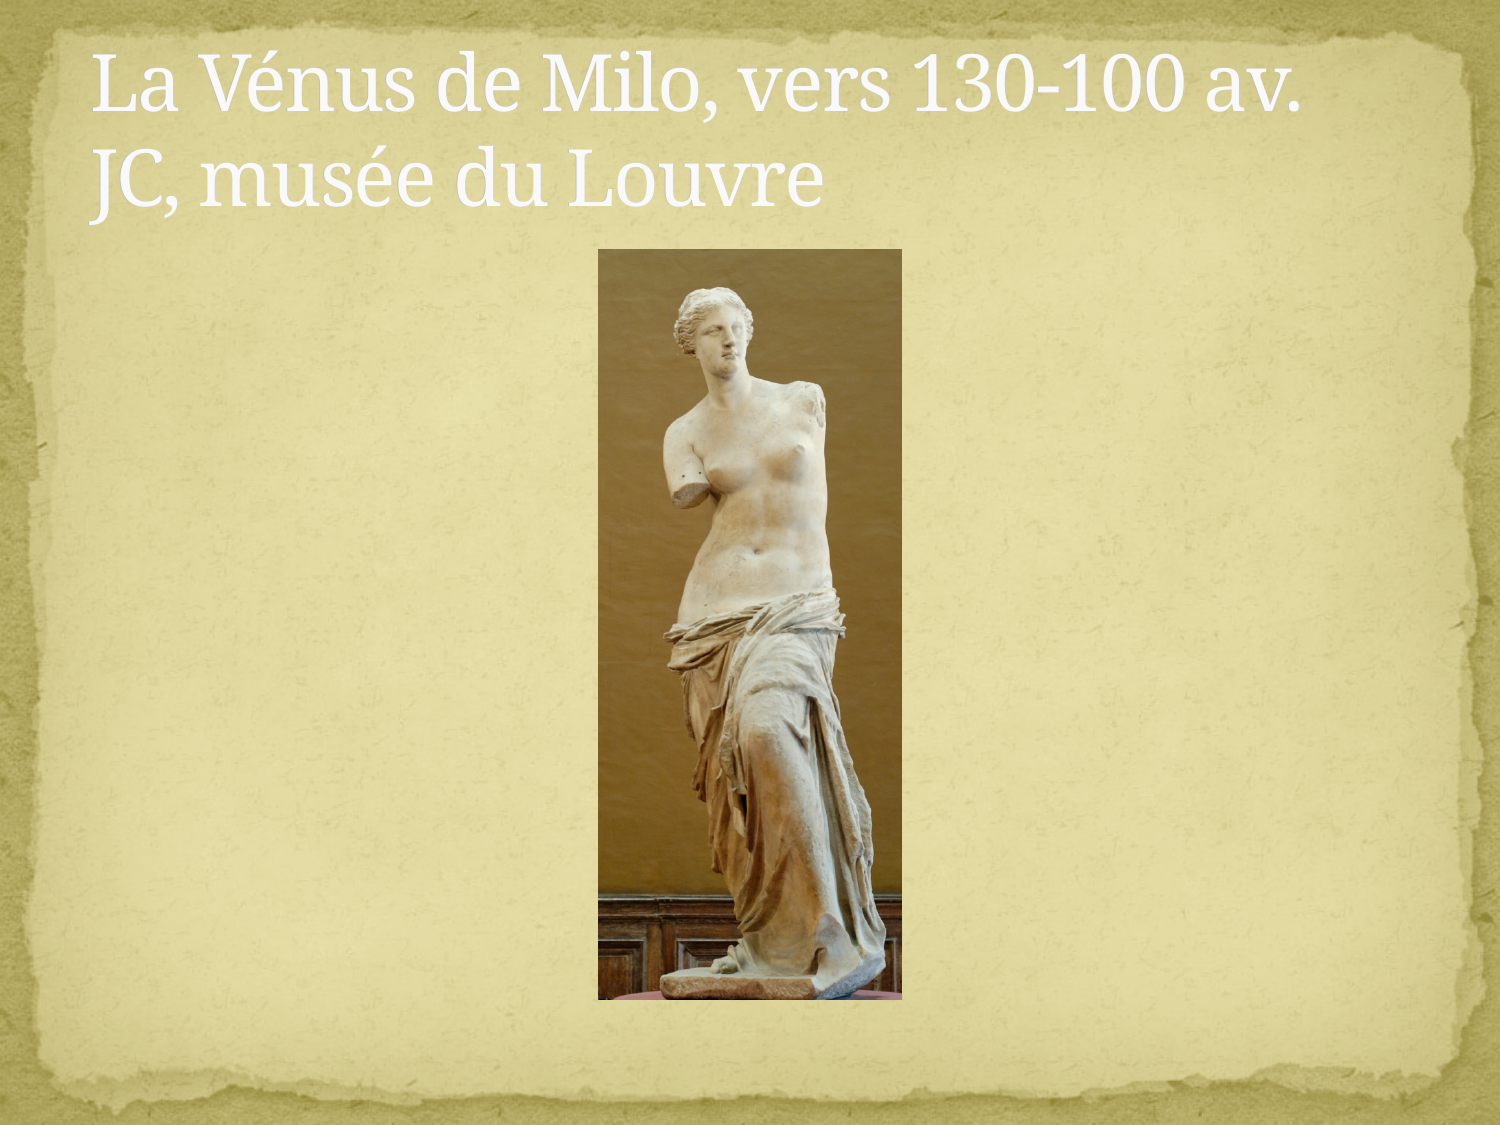

# La Vénus de Milo, vers 130-100 av. JC, musée du Louvre